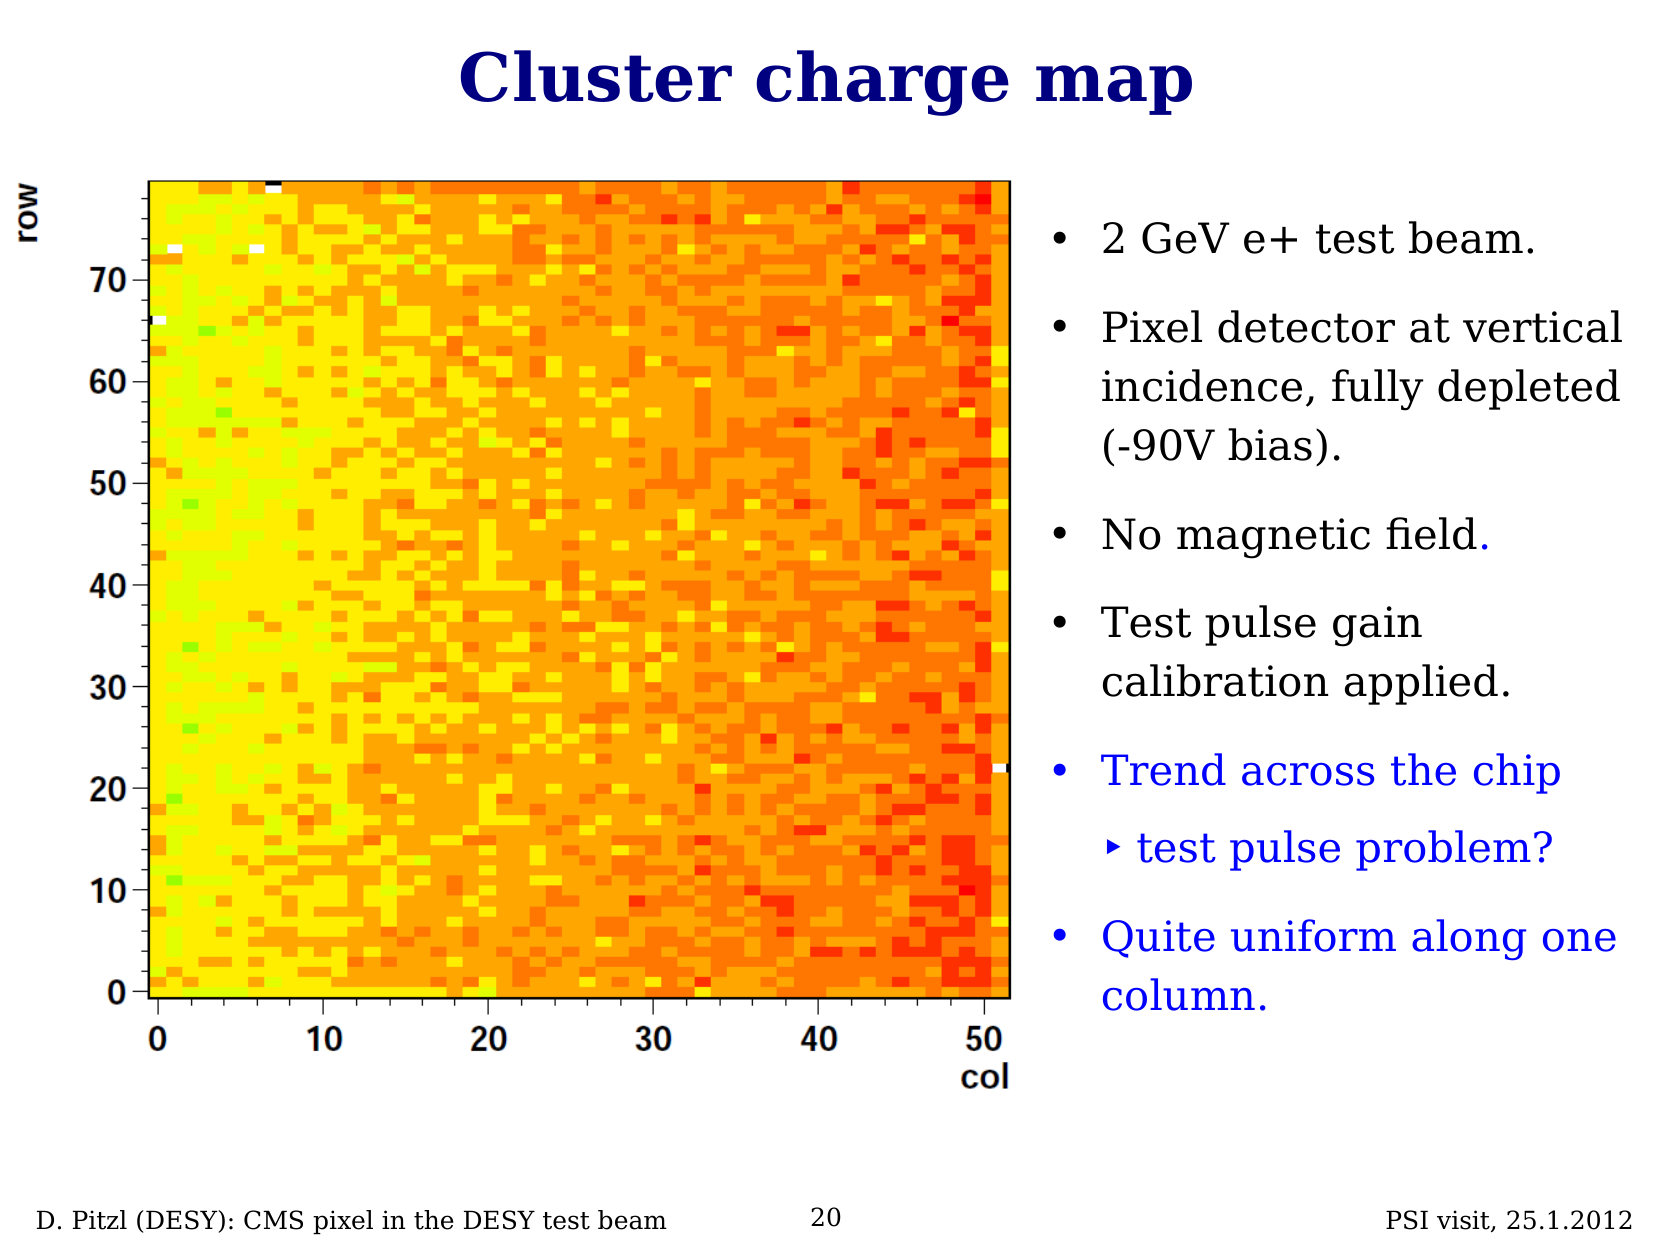

# Cluster charge map
2 GeV e+ test beam.
Pixel detector at vertical incidence, fully depleted (-90V bias).
No magnetic field.
Test pulse gain calibration applied.
Trend across the chip
test pulse problem?
Quite uniform along one column.